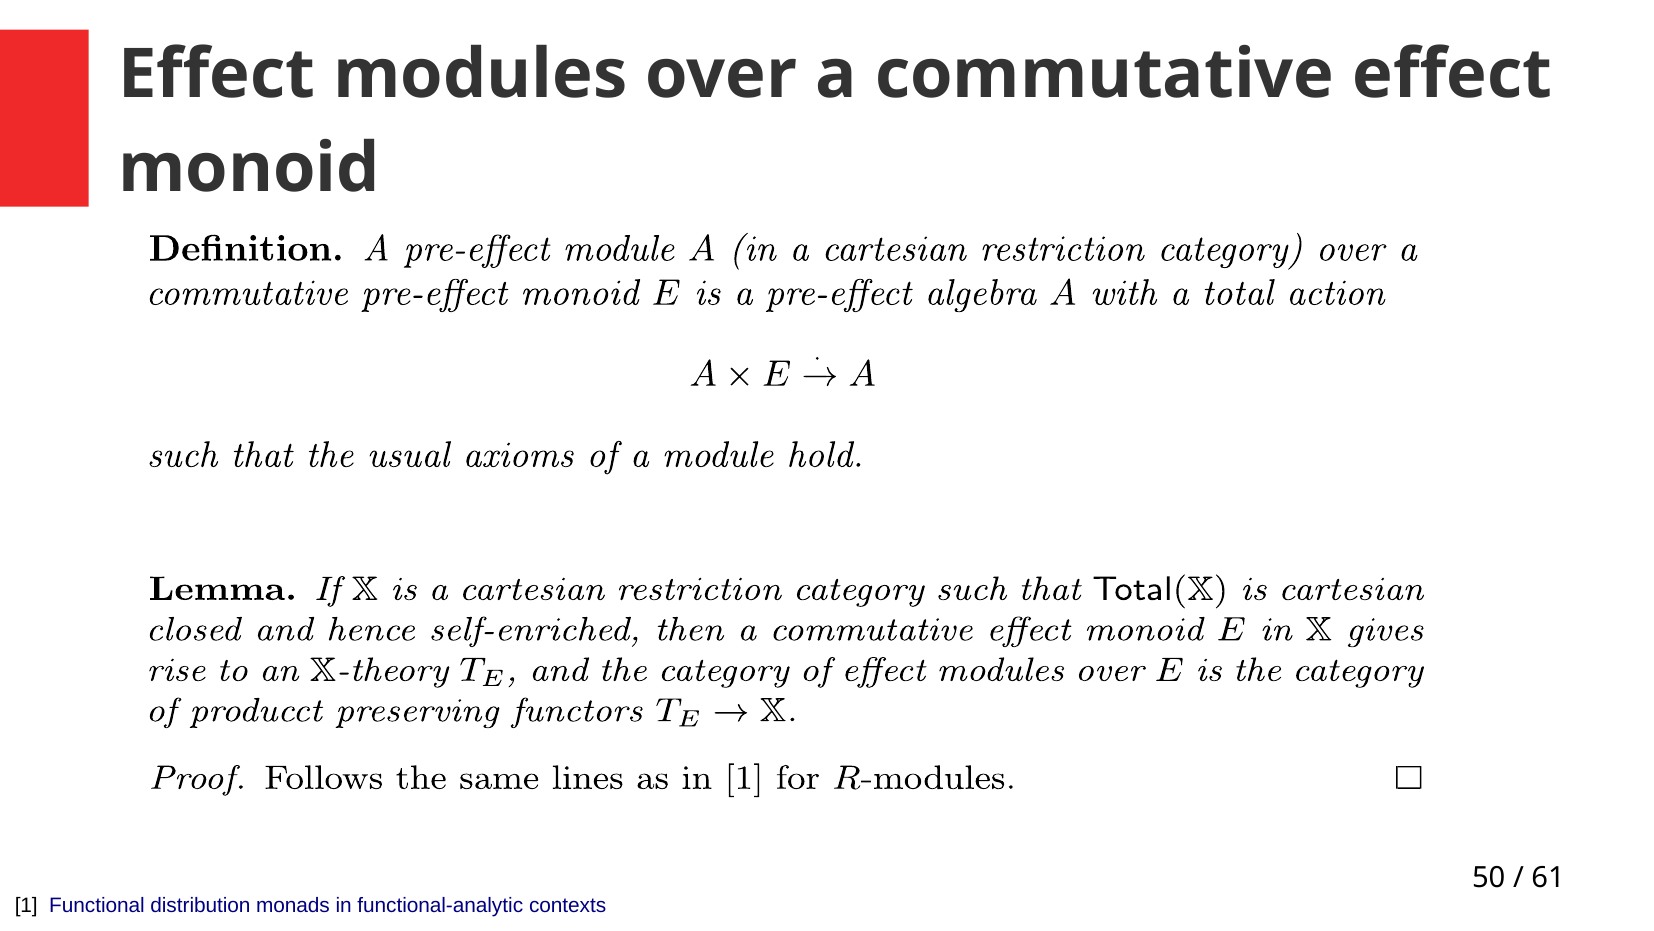

# Effect modules over a commutative effect monoid
50
[1] Functional distribution monads in functional-analytic contexts